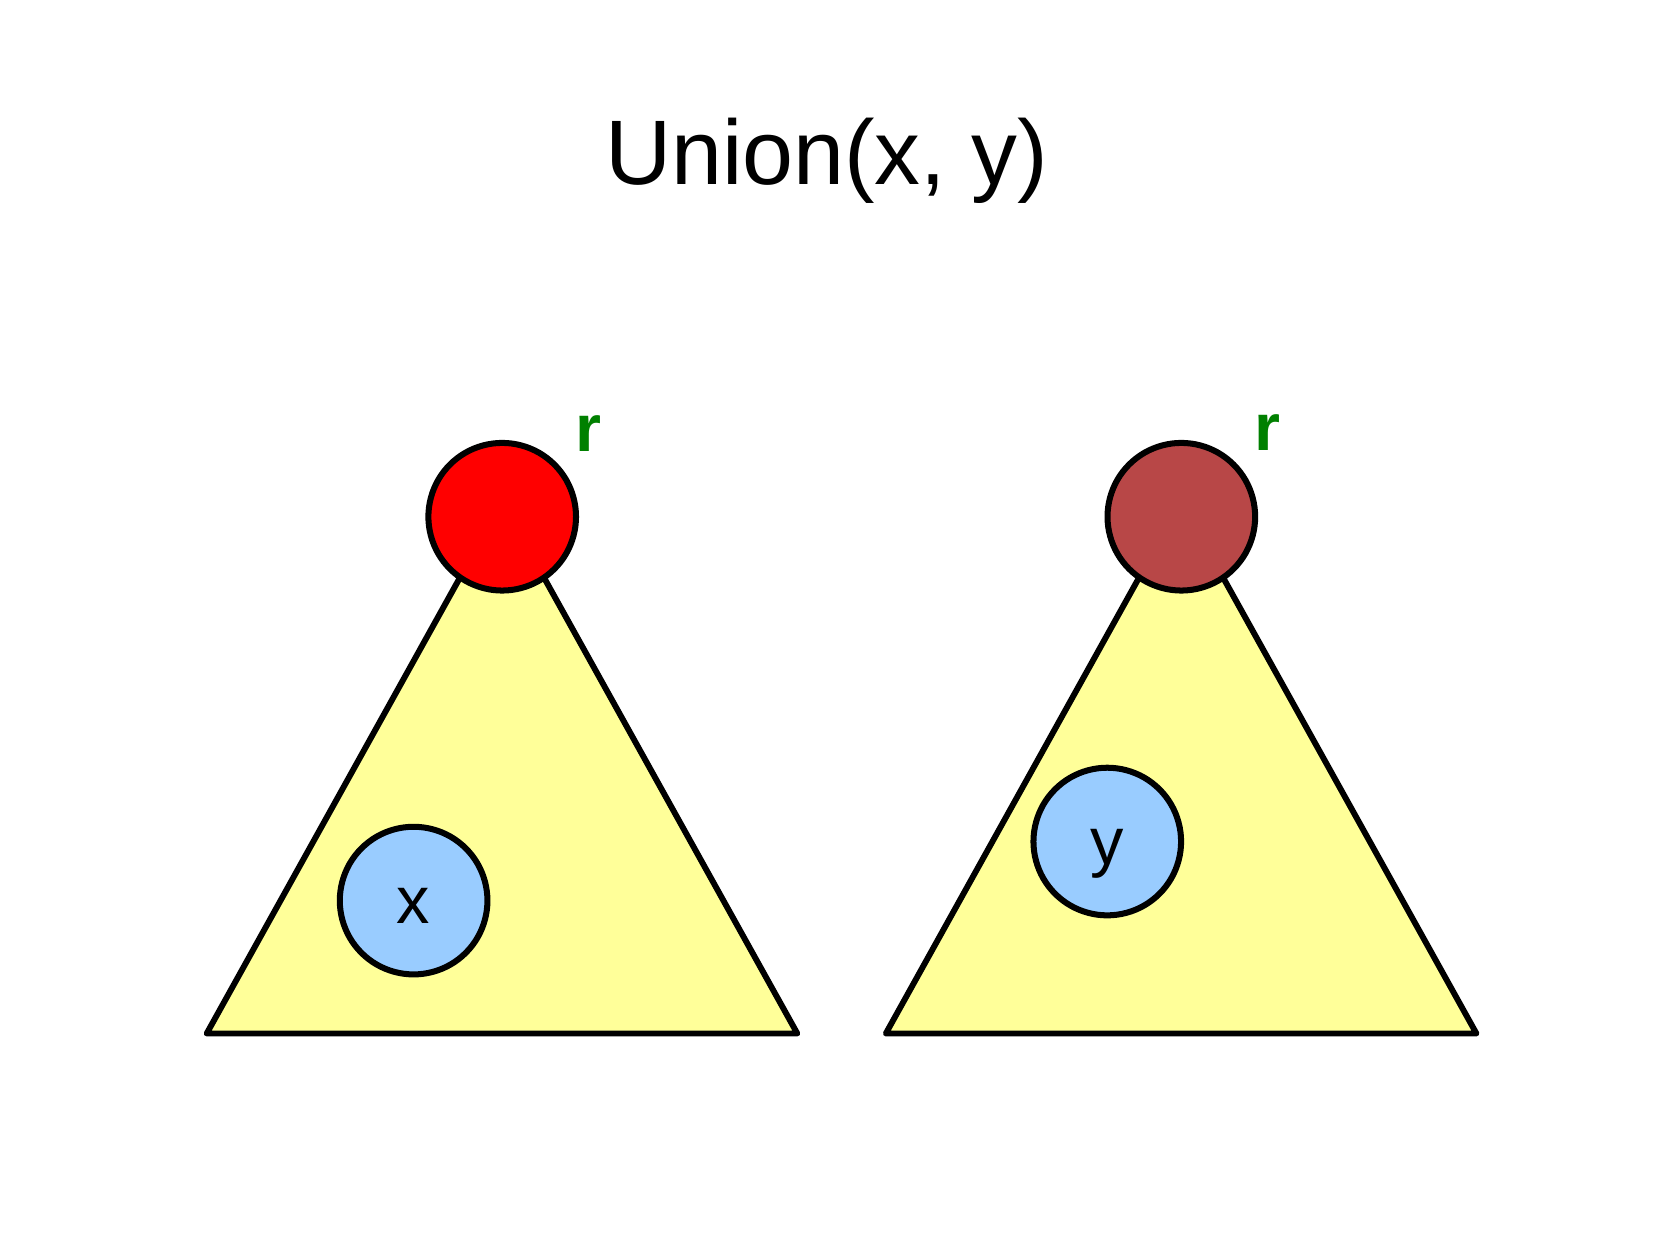

# Union(x, y)
r
r
y
x